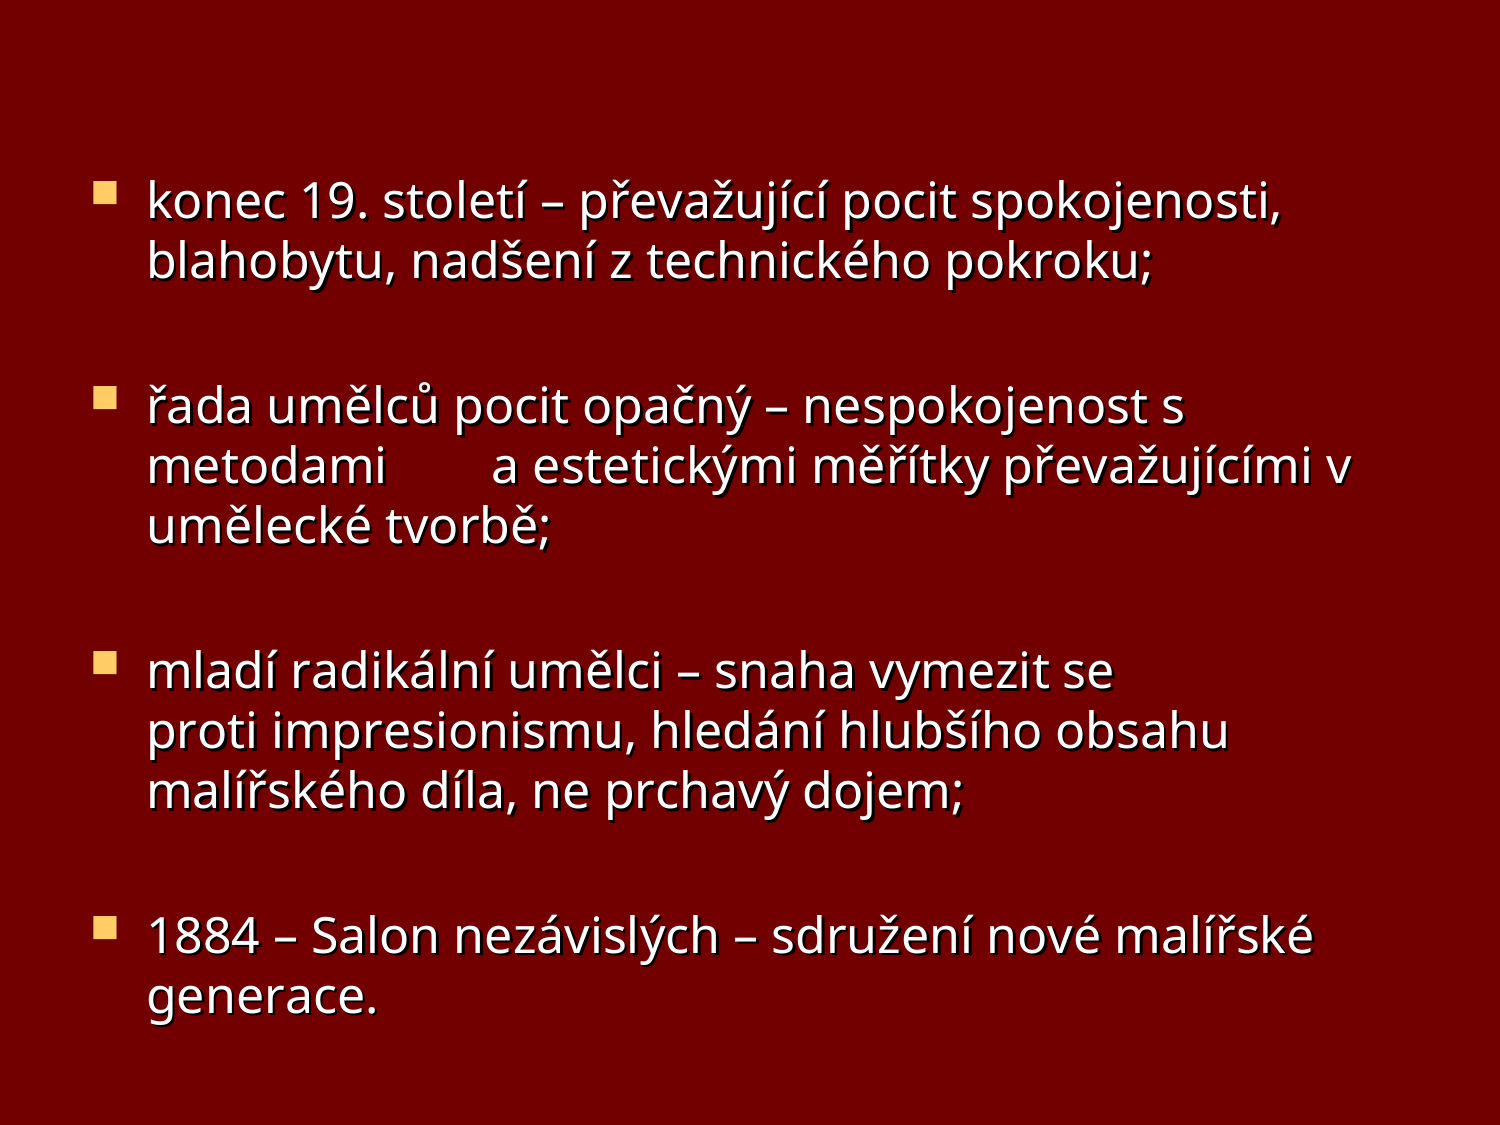

# konec 19. století – převažující pocit spokojenosti, blahobytu, nadšení z technického pokroku;
řada umělců pocit opačný – nespokojenost s metodami a estetickými měřítky převažujícími v umělecké tvorbě;
mladí radikální umělci – snaha vymezit se proti impresionismu, hledání hlubšího obsahu malířského díla, ne prchavý dojem;
1884 – Salon nezávislých – sdružení nové malířské generace.